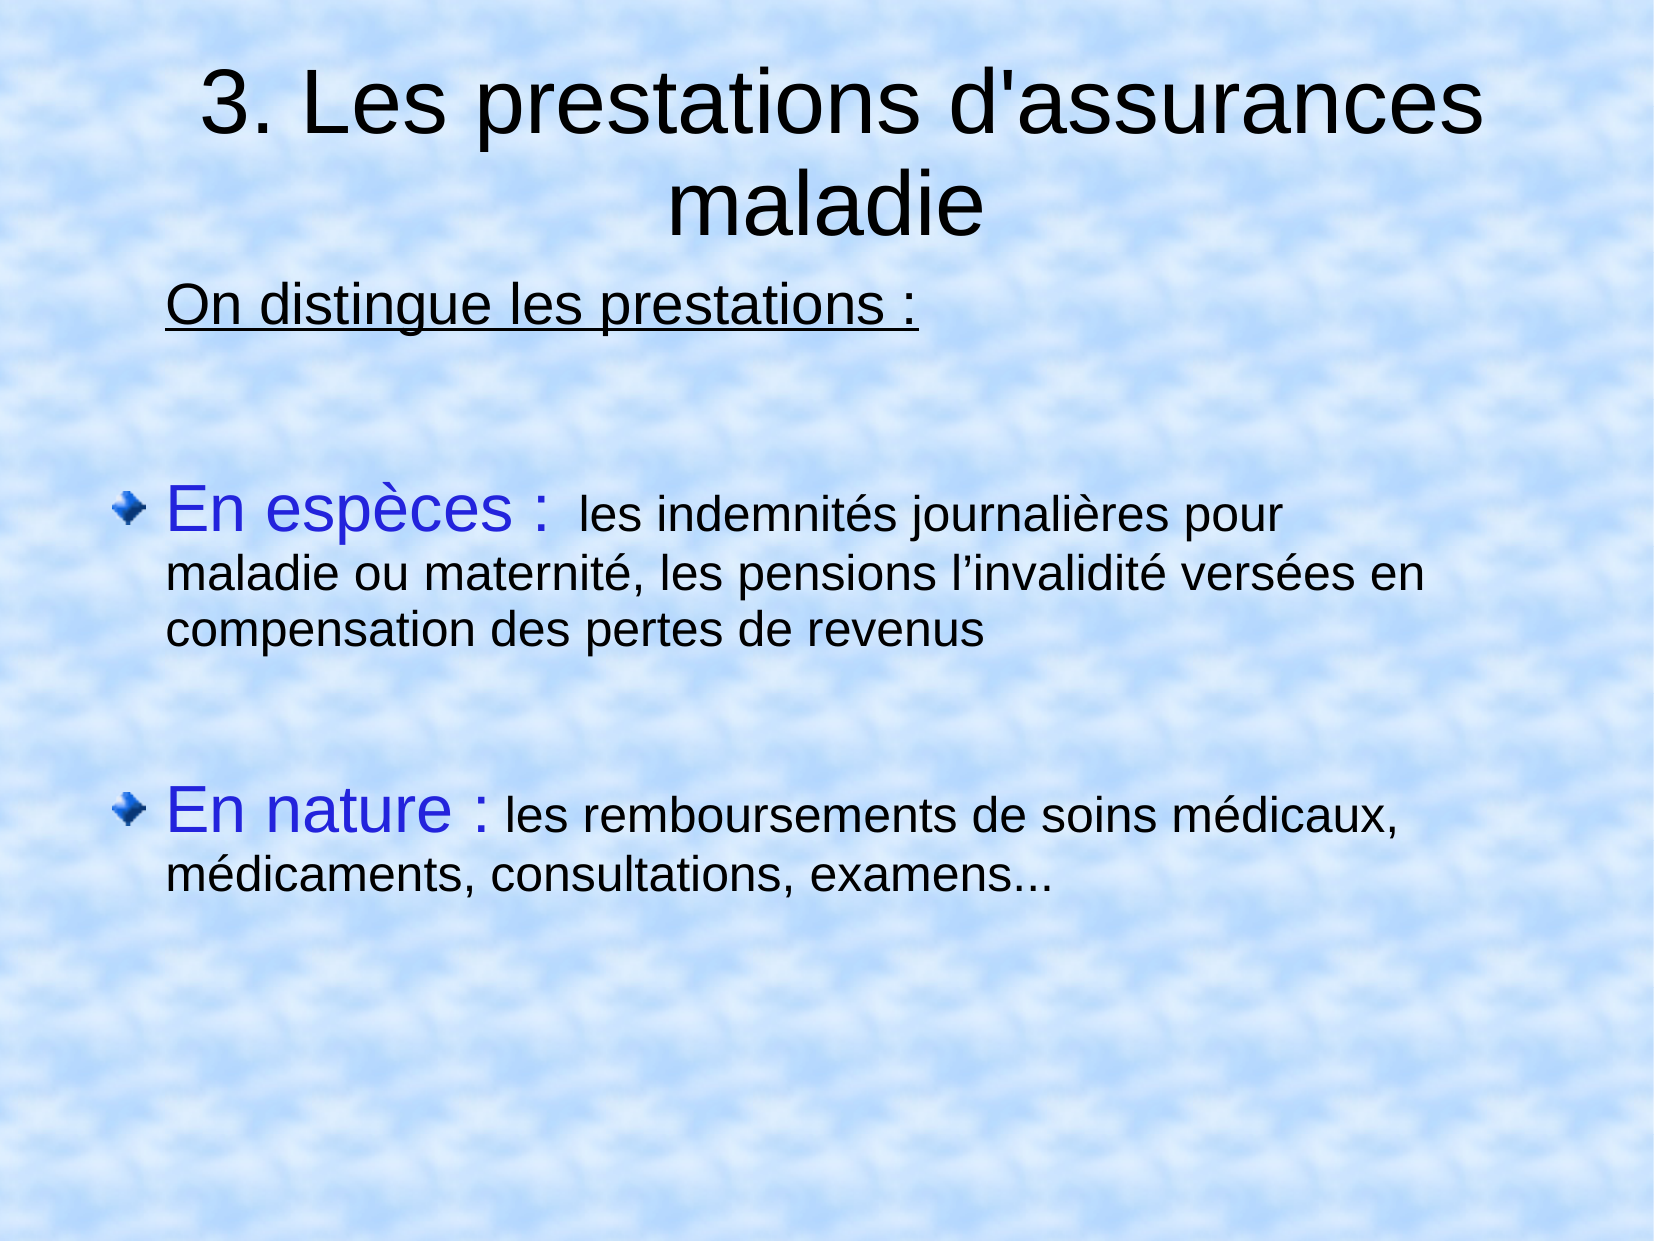

# 3. Les prestations d'assurances maladie
On distingue les prestations :
En espèces : les indemnités journalières pour maladie ou maternité, les pensions l’invalidité versées en compensation des pertes de revenus
En nature : les remboursements de soins médicaux, médicaments, consultations, examens...